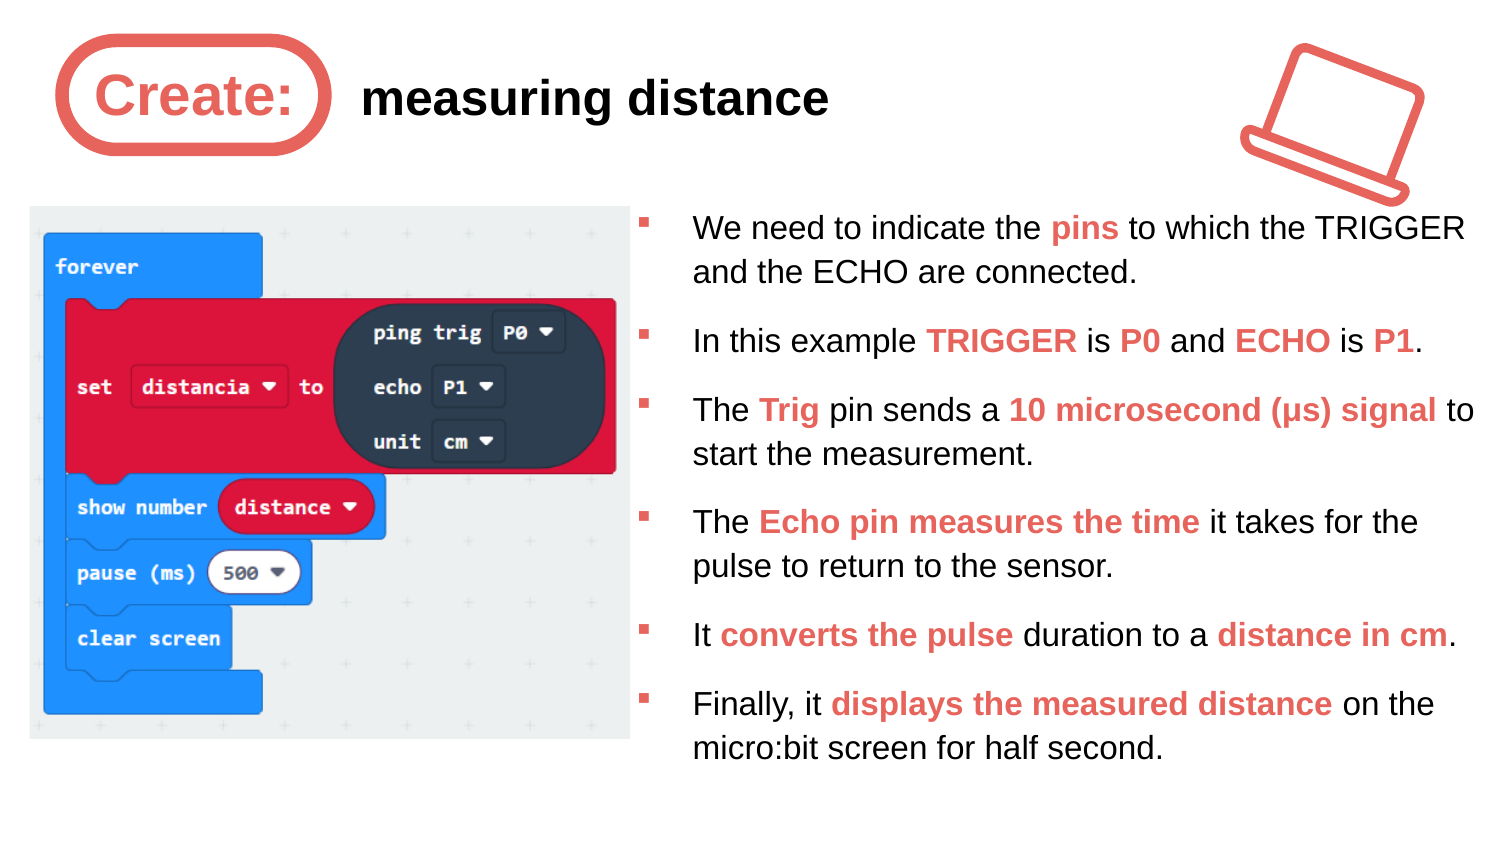

# Create: measuring distance
We need to indicate the pins to which the TRIGGER and the ECHO are connected.
In this example TRIGGER is P0 and ECHO is P1.
The Trig pin sends a 10 microsecond (μs) signal to start the measurement.
The Echo pin measures the time it takes for the pulse to return to the sensor.
It converts the pulse duration to a distance in cm.
Finally, it displays the measured distance on the micro:bit screen for half second.